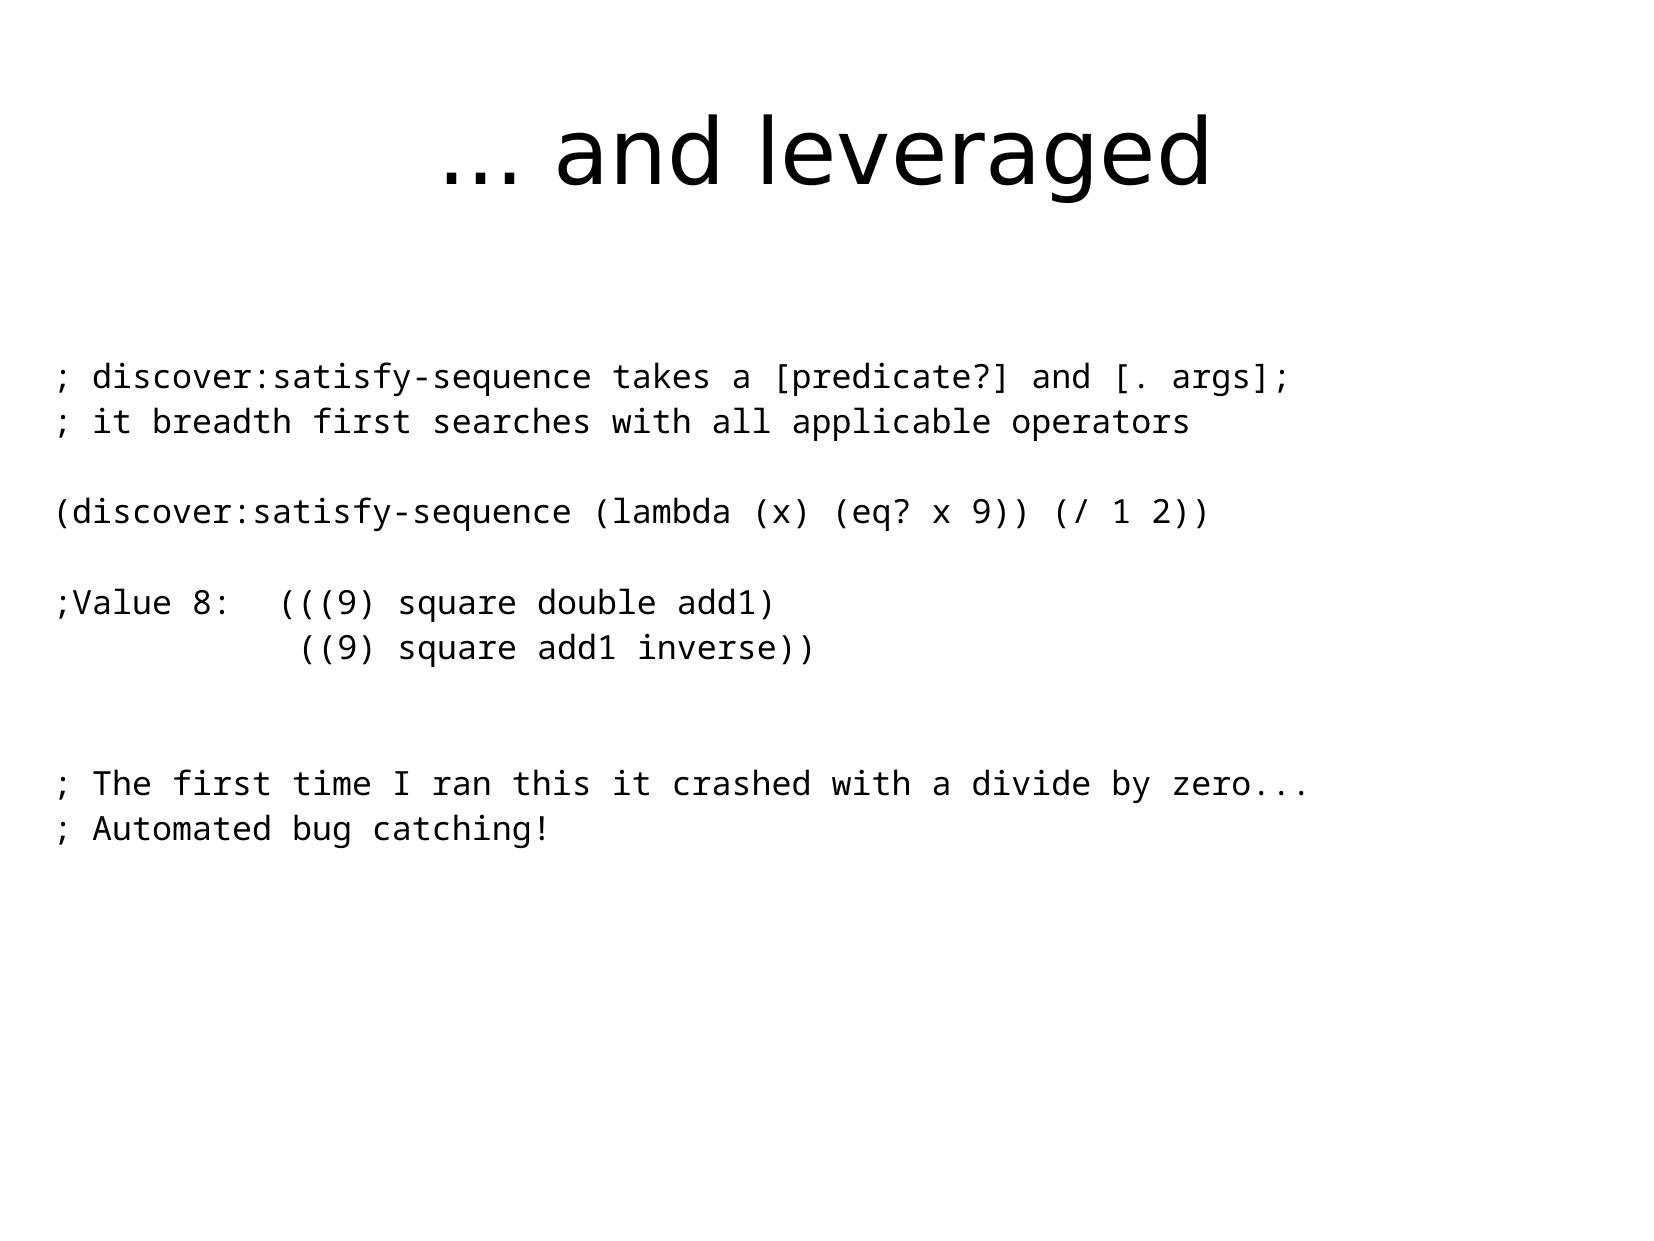

# ... and leveraged
; discover:satisfy-sequence takes a [predicate?] and [. args];
; it breadth first searches with all applicable operators
(discover:satisfy-sequence (lambda (x) (eq? x 9)) (/ 1 2))
;Value 8:	(((9) square double add1)
			 ((9) square add1 inverse))
; The first time I ran this it crashed with a divide by zero...
; Automated bug catching!